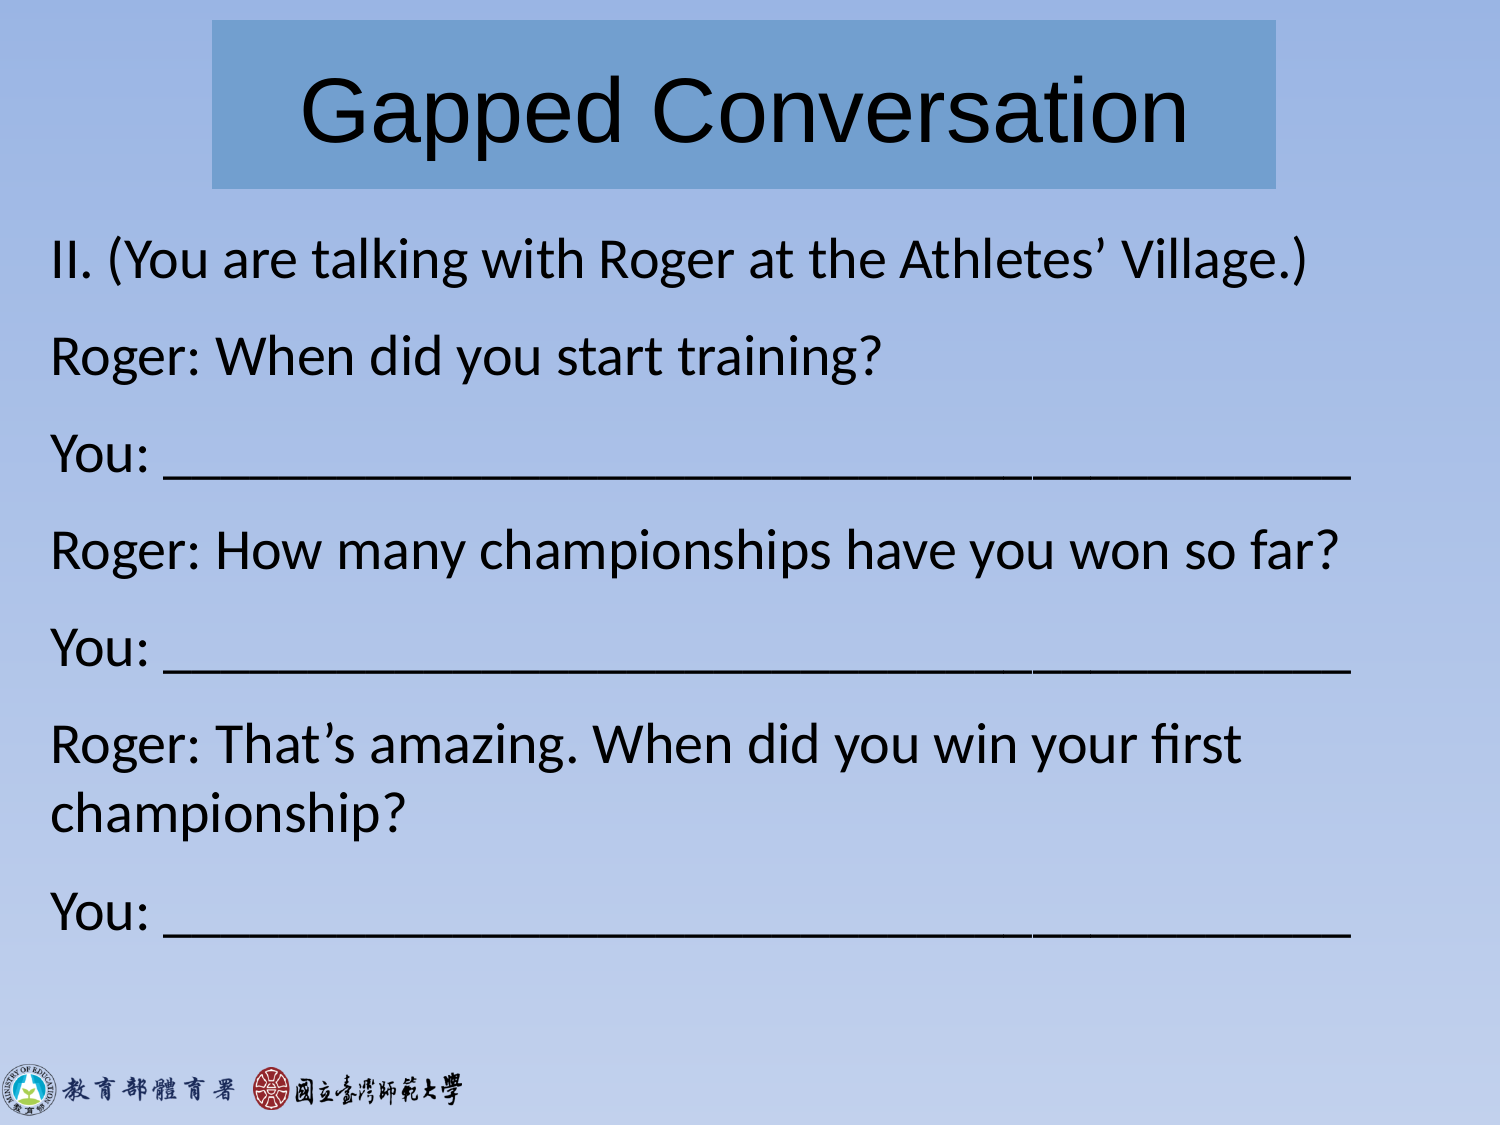

Gapped Conversation
| |
| --- |
# II. (You are talking with Roger at the Athletes’ Village.)
Roger: When did you start training?
You: _________________________________________
Roger: How many championships have you won so far?
You: _________________________________________
Roger: That’s amazing. When did you win your first championship?
You: _________________________________________